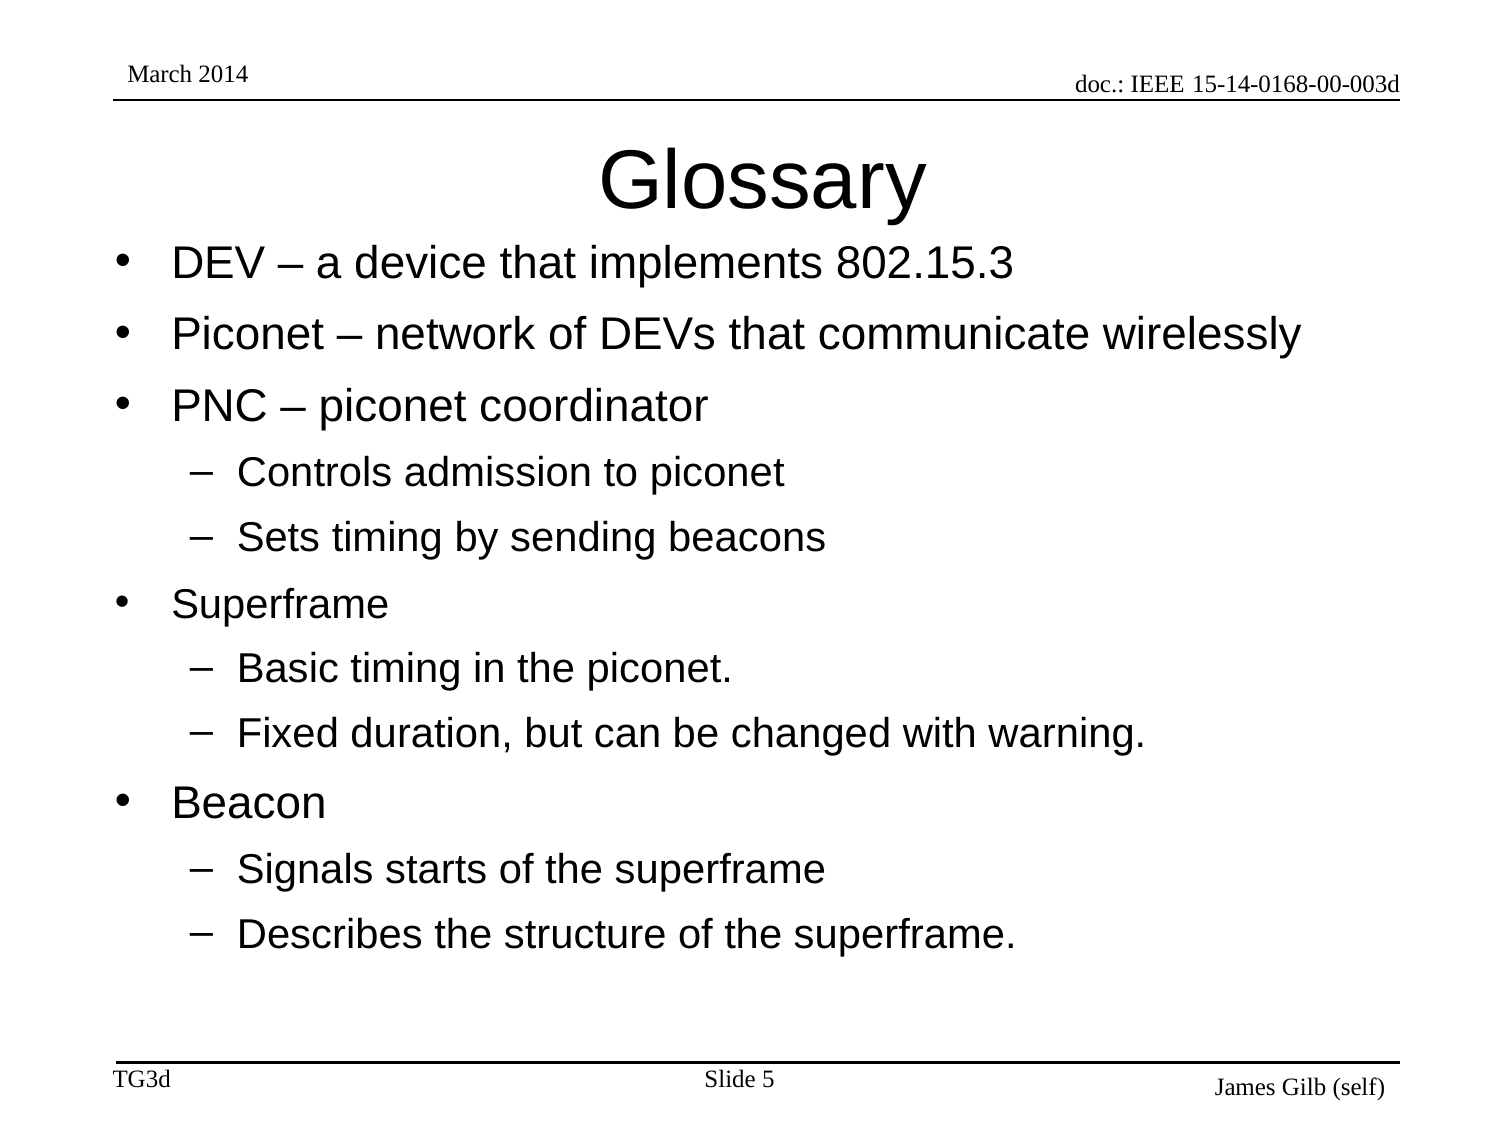

# Glossary
DEV – a device that implements 802.15.3
Piconet – network of DEVs that communicate wirelessly
PNC – piconet coordinator
Controls admission to piconet
Sets timing by sending beacons
Superframe
Basic timing in the piconet.
Fixed duration, but can be changed with warning.
Beacon
Signals starts of the superframe
Describes the structure of the superframe.
5